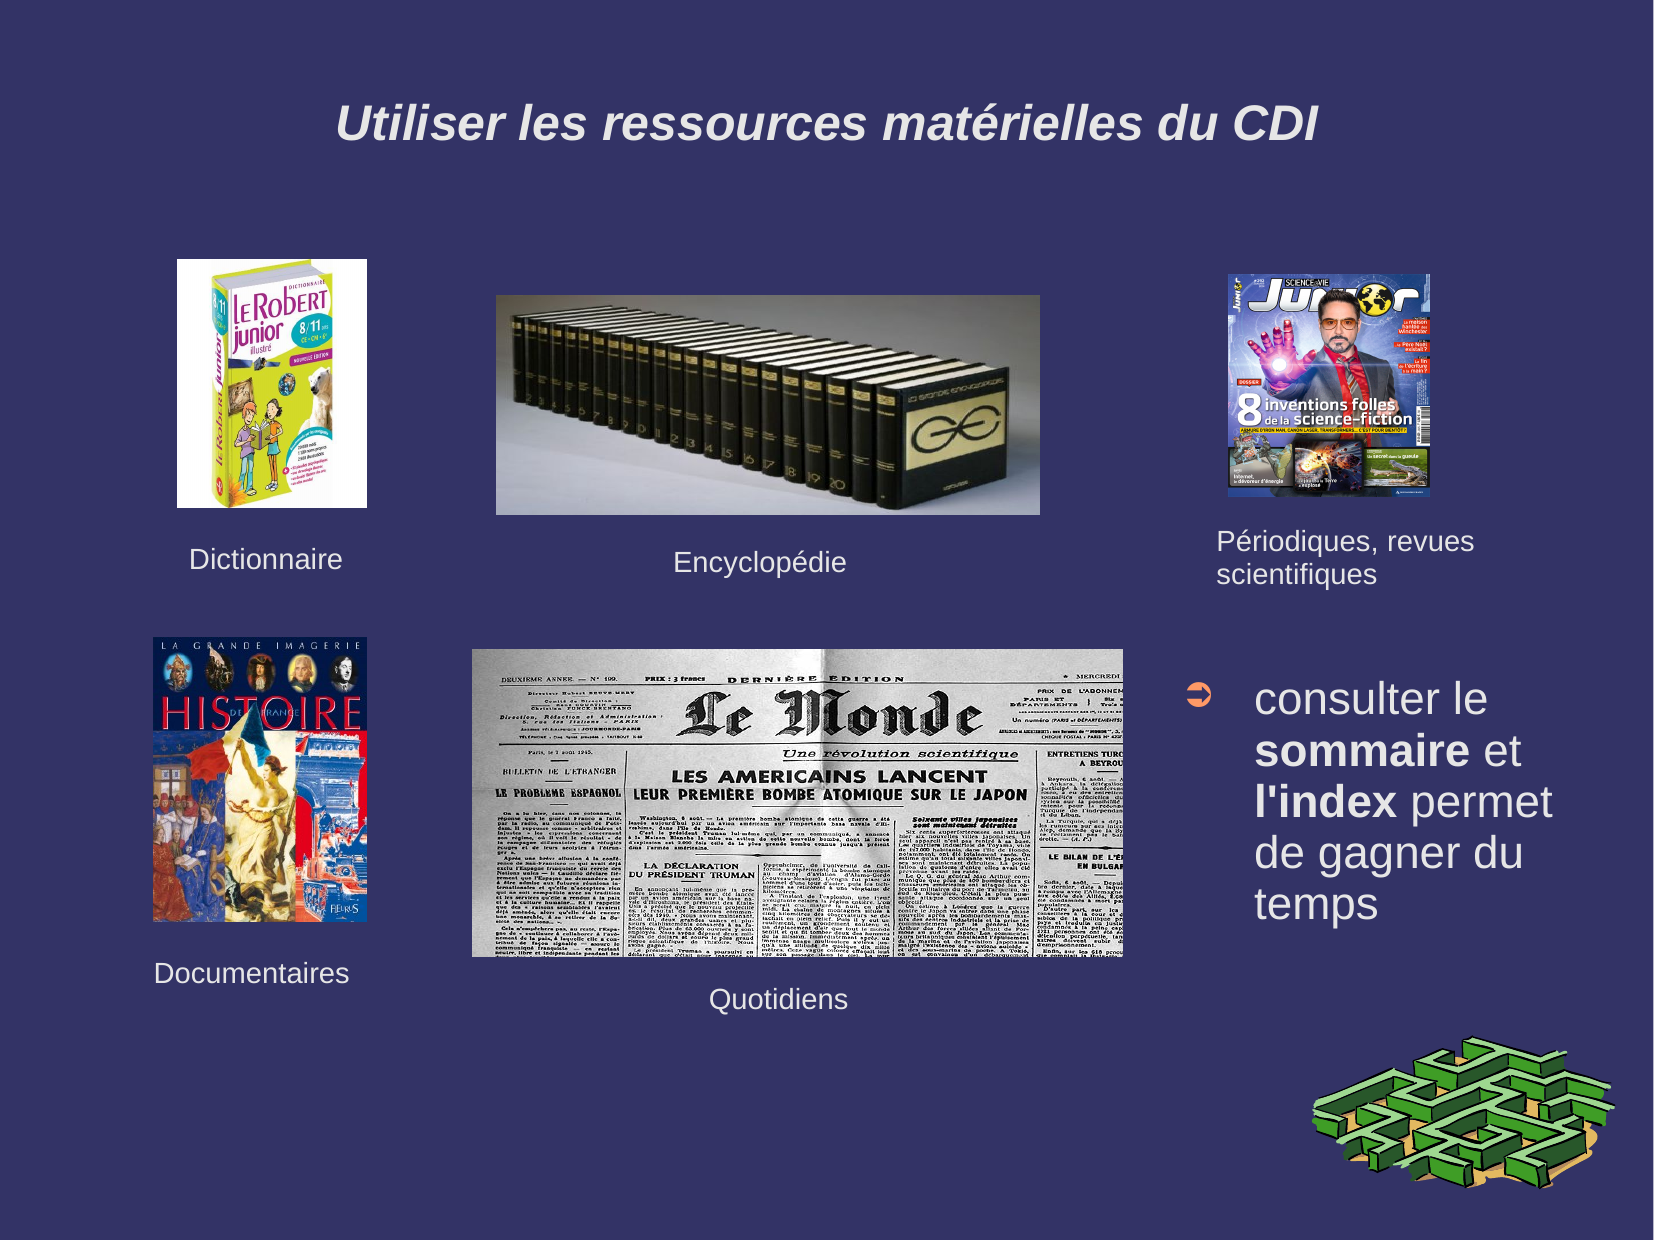

# Utiliser les ressources matérielles du CDI
Périodiques, revues scientifiques
Dictionnaire
Encyclopédie
consulter le sommaire et l'index permet de gagner du temps
Documentaires
Quotidiens